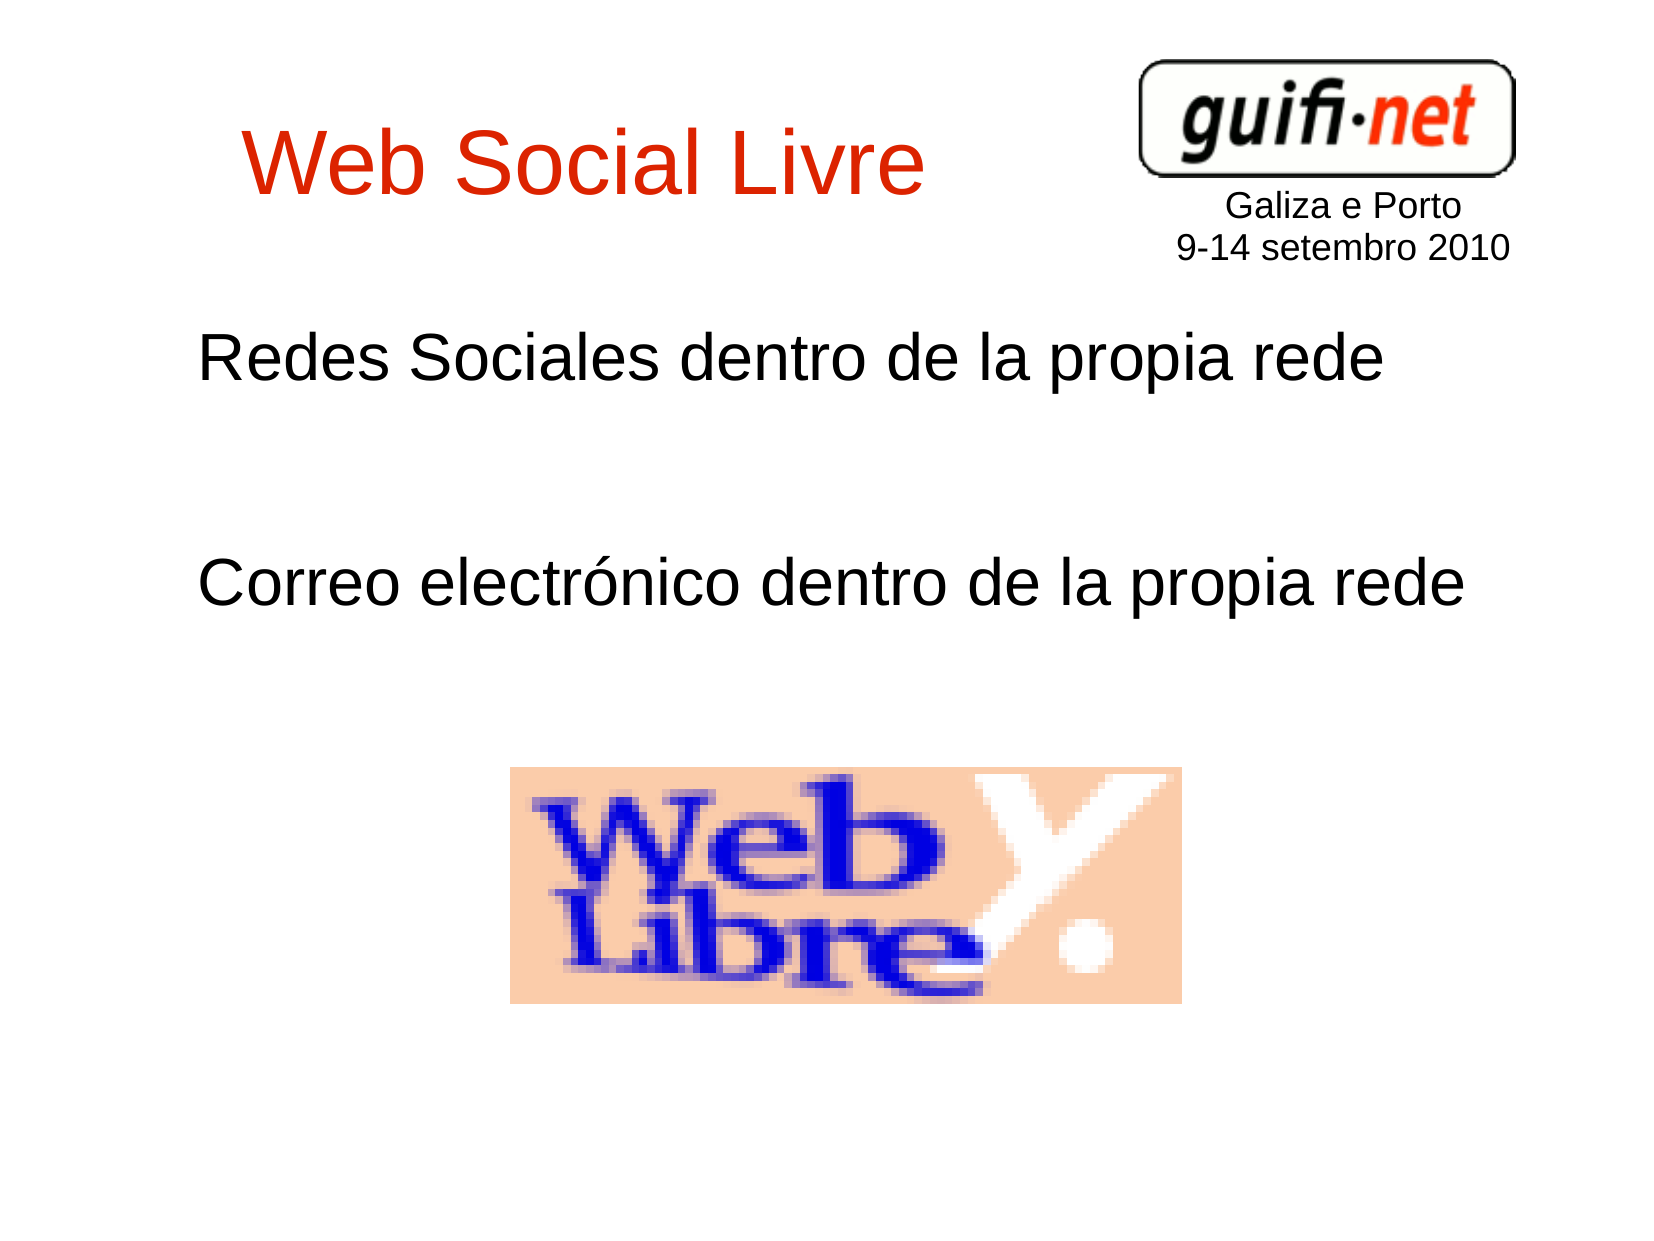

# Web Social Livre
Galiza e Porto
9-14 setembro 2010
Redes Sociales dentro de la propia rede
Correo electrónico dentro de la propia rede